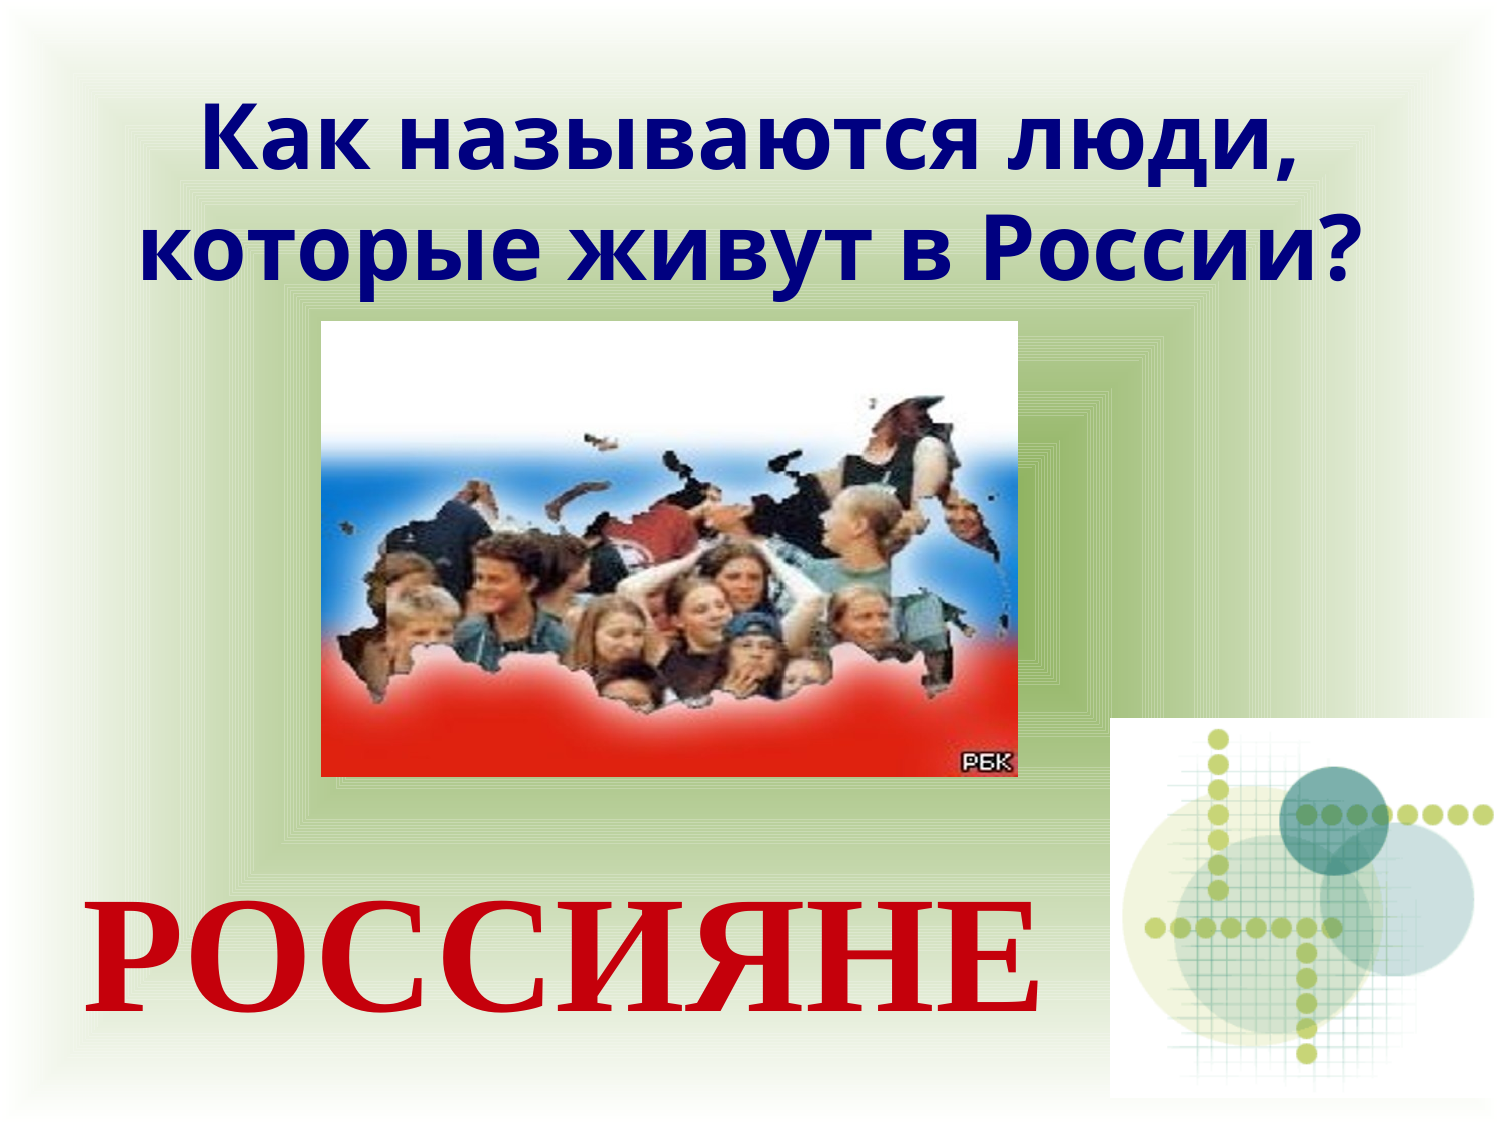

Как называются люди, которые живут в России?
РОССИЯНЕ